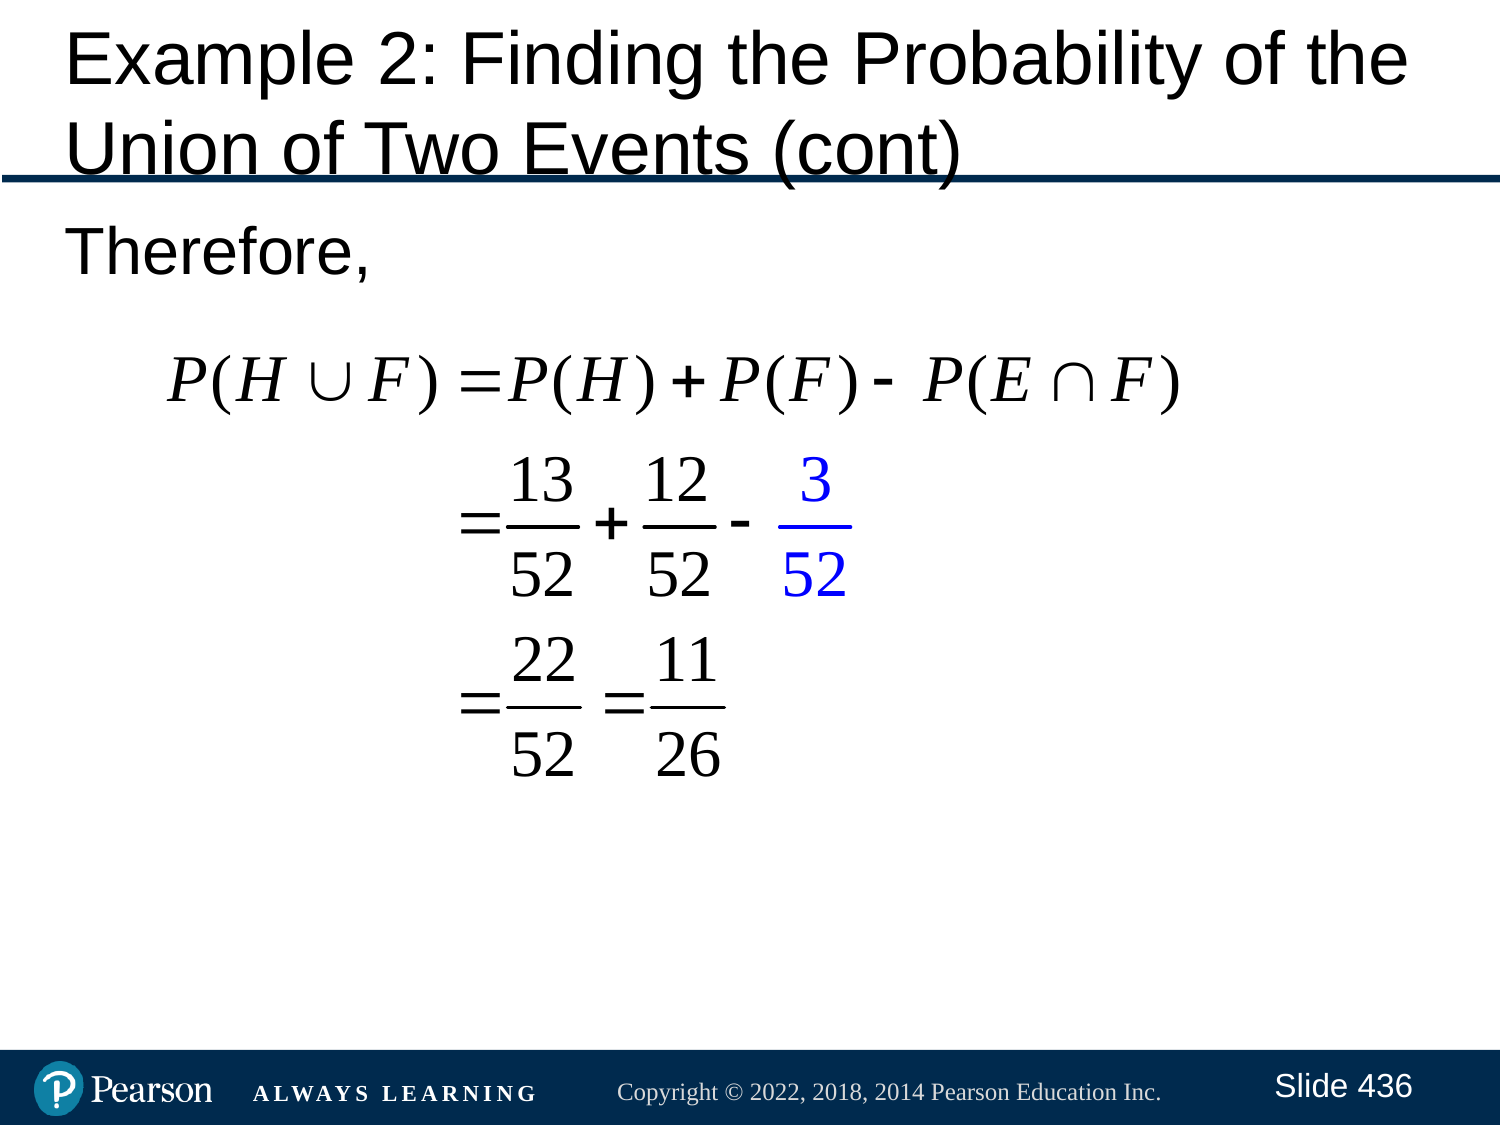

# Example 2: Finding the Probability of the Union of Two Events (cont)
Therefore,